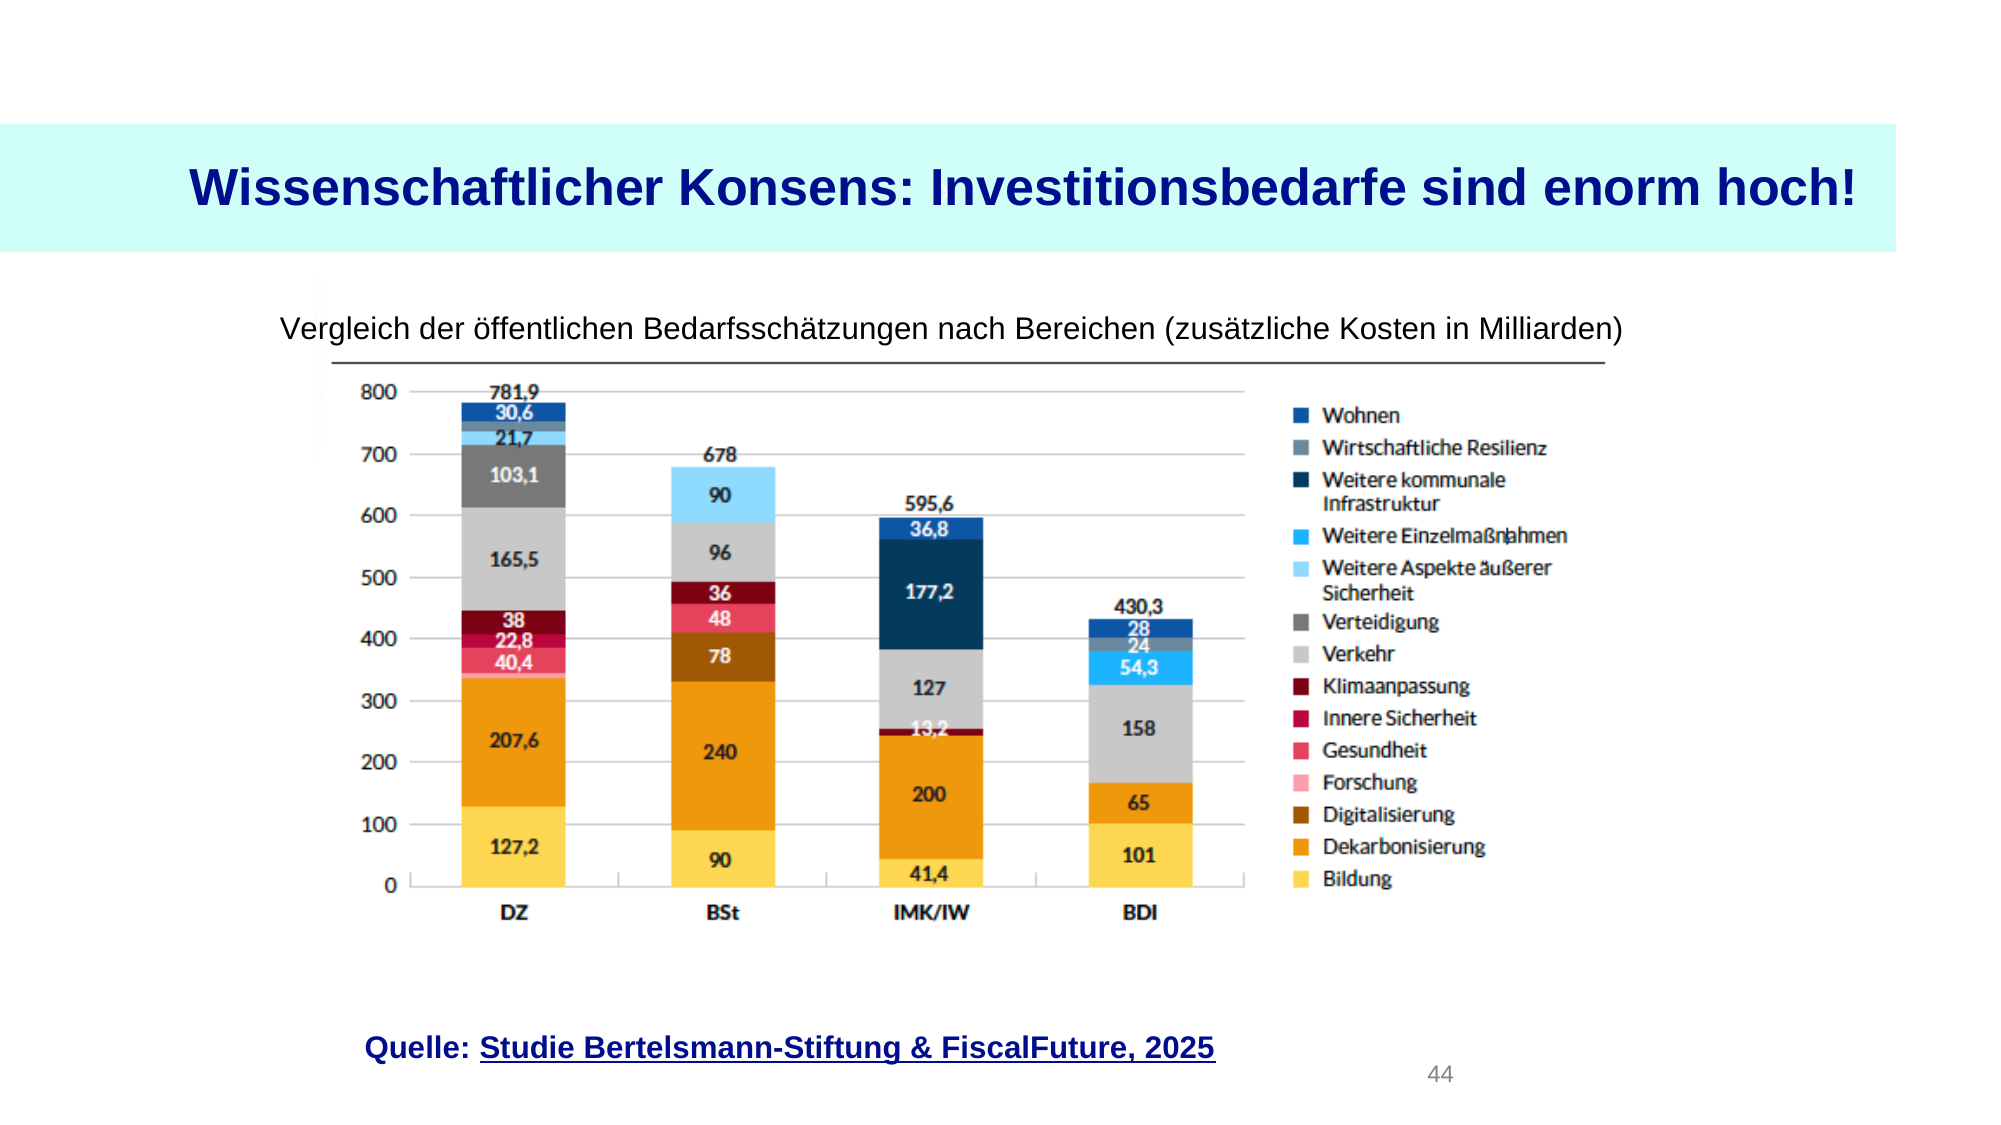

x
# Wissenschaftlicher Konsens: Investitionsbedarfe sind enorm hoch!
Vergleich der öffentlichen Bedarfsschätzungen nach Bereichen (zusätzliche Kosten in Milliarden)
Quelle: Studie Bertelsmann-Stiftung & FiscalFuture, 2025
44